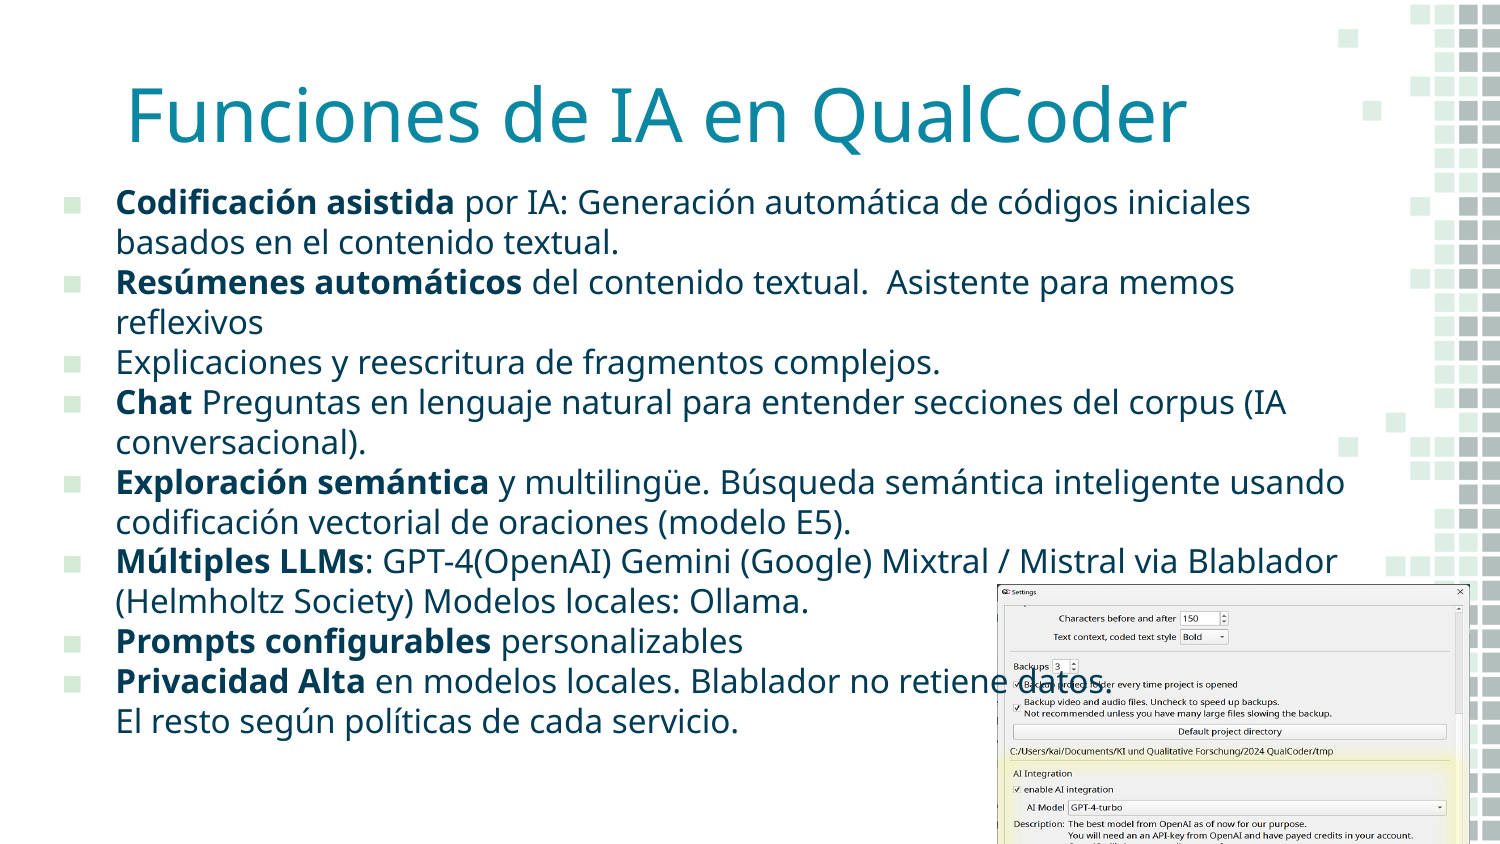

# Funciones de IA en QualCoder
Codificación asistida por IA: Generación automática de códigos iniciales basados en el contenido textual.
Resúmenes automáticos del contenido textual. Asistente para memos reflexivos
Explicaciones y reescritura de fragmentos complejos.
Chat Preguntas en lenguaje natural para entender secciones del corpus (IA conversacional).
Exploración semántica y multilingüe. Búsqueda semántica inteligente usando codificación vectorial de oraciones (modelo E5).
Múltiples LLMs: GPT-4(OpenAI) Gemini (Google) Mixtral / Mistral via Blablador (Helmholtz Society) Modelos locales: Ollama.
Prompts configurables personalizables
Privacidad Alta en modelos locales. Blablador no retiene datos.
El resto según políticas de cada servicio.